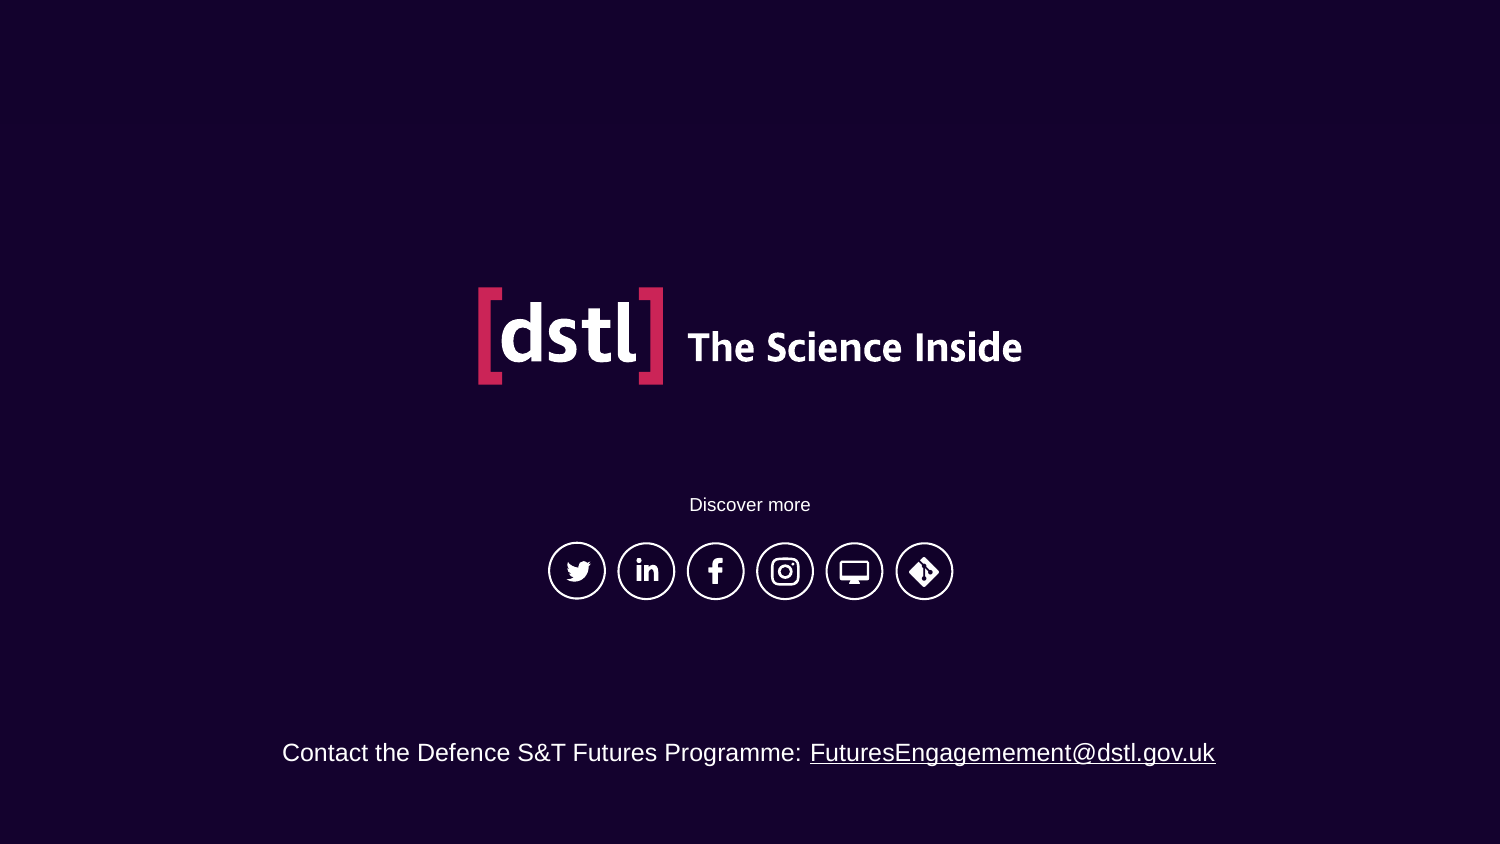

Contact the Defence S&T Futures Programme: FuturesEngagemement@dstl.gov.uk